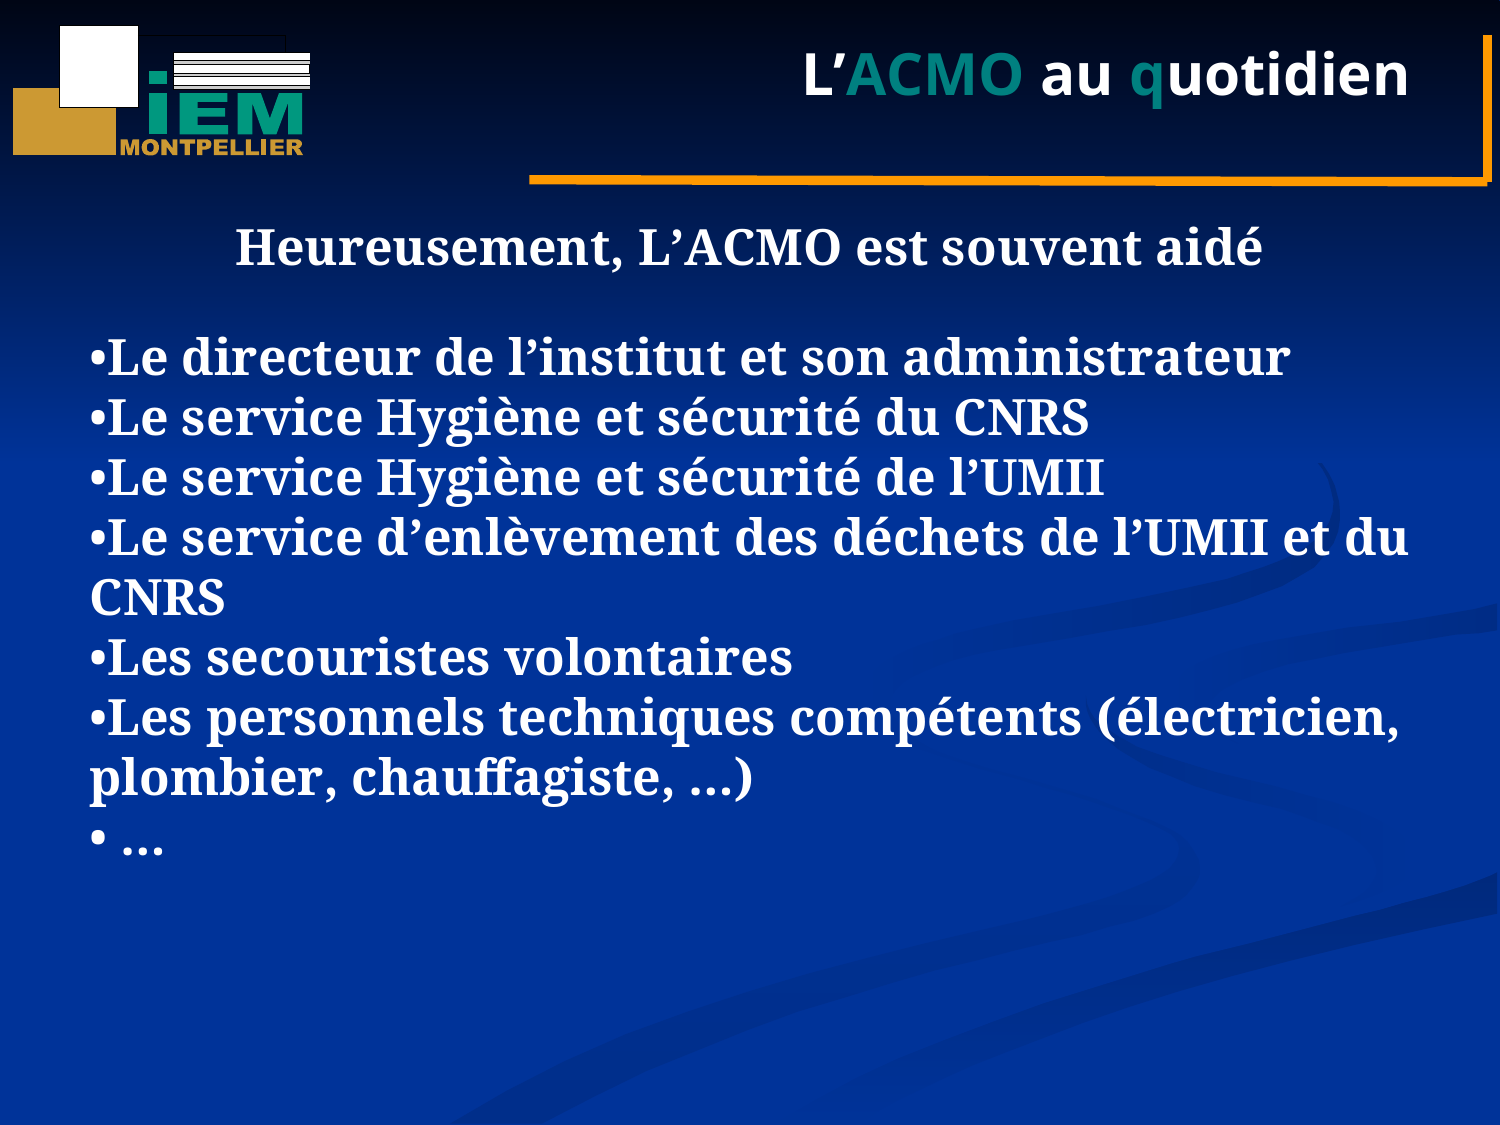

L’ACMO au quotidien
Heureusement, L’ACMO est souvent aidé
Le directeur de l’institut et son administrateur
Le service Hygiène et sécurité du CNRS
Le service Hygiène et sécurité de l’UMII
Le service d’enlèvement des déchets de l’UMII et du CNRS
Les secouristes volontaires
Les personnels techniques compétents (électricien, plombier, chauffagiste, …)
 …